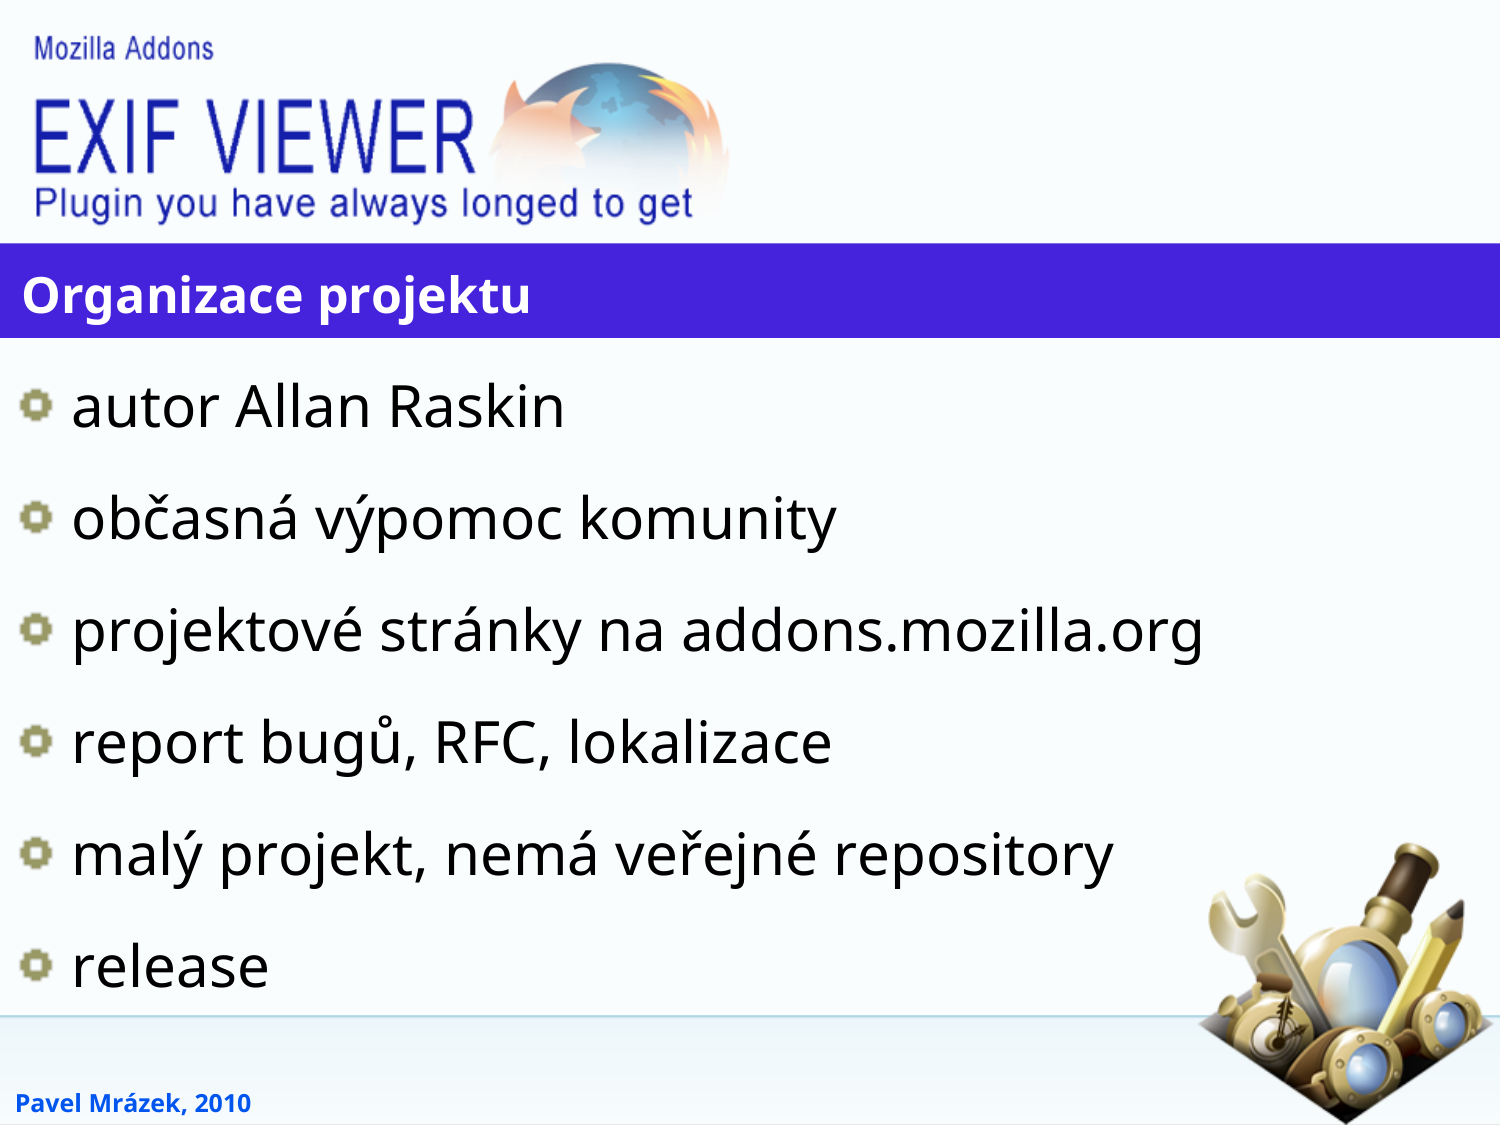

Organizace projektu
 autor Allan Raskin
 občasná výpomoc komunity
 projektové stránky na addons.mozilla.org
 report bugů, RFC, lokalizace
 malý projekt, nemá veřejné repository
 release
Pavel Mrázek, 2010